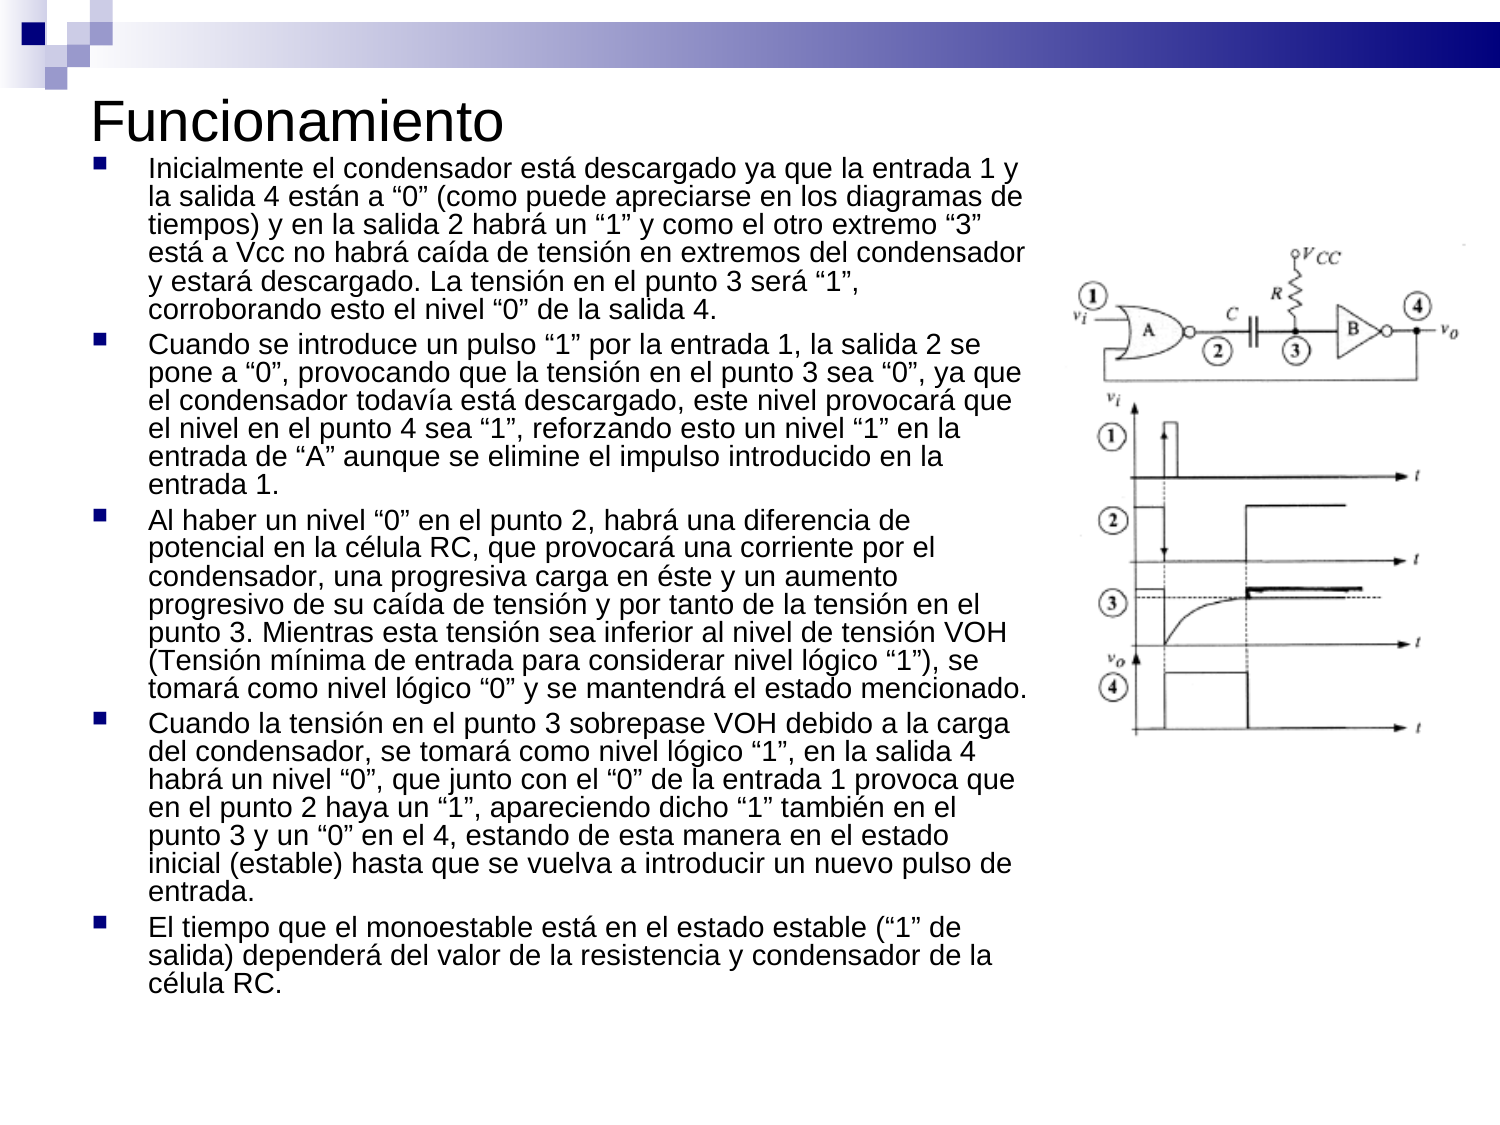

# Funcionamiento
Inicialmente el condensador está descargado ya que la entrada 1 y la salida 4 están a “0” (como puede apreciarse en los diagramas de tiempos) y en la salida 2 habrá un “1” y como el otro extremo “3” está a Vcc no habrá caída de tensión en extremos del condensador y estará descargado. La tensión en el punto 3 será “1”, corroborando esto el nivel “0” de la salida 4.
Cuando se introduce un pulso “1” por la entrada 1, la salida 2 se pone a “0”, provocando que la tensión en el punto 3 sea “0”, ya que el condensador todavía está descargado, este nivel provocará que el nivel en el punto 4 sea “1”, reforzando esto un nivel “1” en la entrada de “A” aunque se elimine el impulso introducido en la entrada 1.
Al haber un nivel “0” en el punto 2, habrá una diferencia de potencial en la célula RC, que provocará una corriente por el condensador, una progresiva carga en éste y un aumento progresivo de su caída de tensión y por tanto de la tensión en el punto 3. Mientras esta tensión sea inferior al nivel de tensión VOH (Tensión mínima de entrada para considerar nivel lógico “1”), se tomará como nivel lógico “0” y se mantendrá el estado mencionado.
Cuando la tensión en el punto 3 sobrepase VOH debido a la carga del condensador, se tomará como nivel lógico “1”, en la salida 4 habrá un nivel “0”, que junto con el “0” de la entrada 1 provoca que en el punto 2 haya un “1”, apareciendo dicho “1” también en el punto 3 y un “0” en el 4, estando de esta manera en el estado inicial (estable) hasta que se vuelva a introducir un nuevo pulso de entrada.
El tiempo que el monoestable está en el estado estable (“1” de salida) dependerá del valor de la resistencia y condensador de la célula RC.